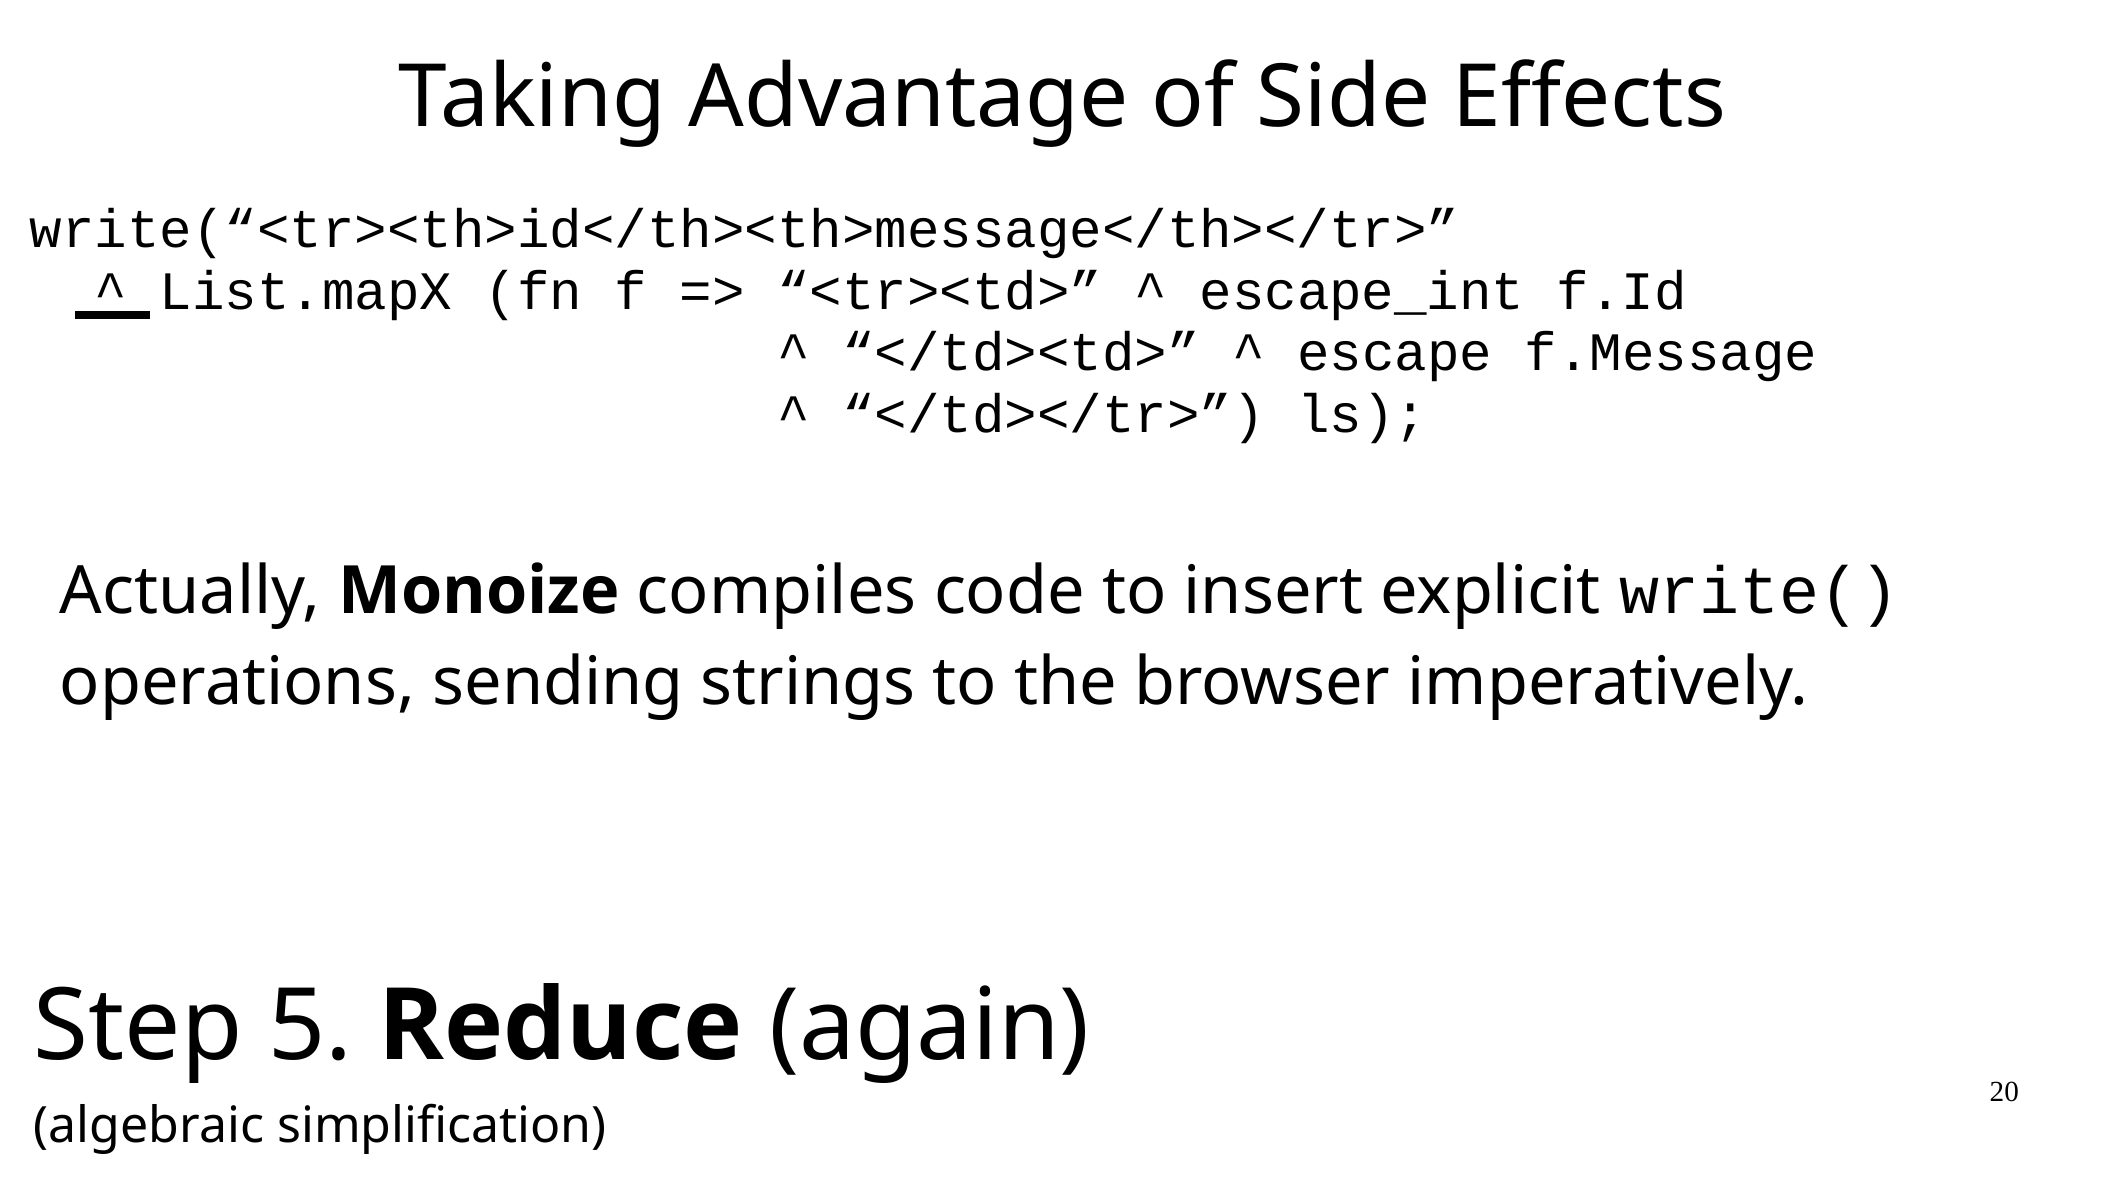

# Taking Advantage of Side Effects
write(“<tr><th>id</th><th>message</th></tr>”
 ^ List.mapX (fn f => “<tr><td>” ^ escape_int f.Id
 ^ “</td><td>” ^ escape f.Message
 ^ “</td></tr>”) ls);
Step 5. Reduce (again)
(algebraic simplification)
Actually, Monoize compiles code to insert explicit write() operations, sending strings to the browser imperatively.
20